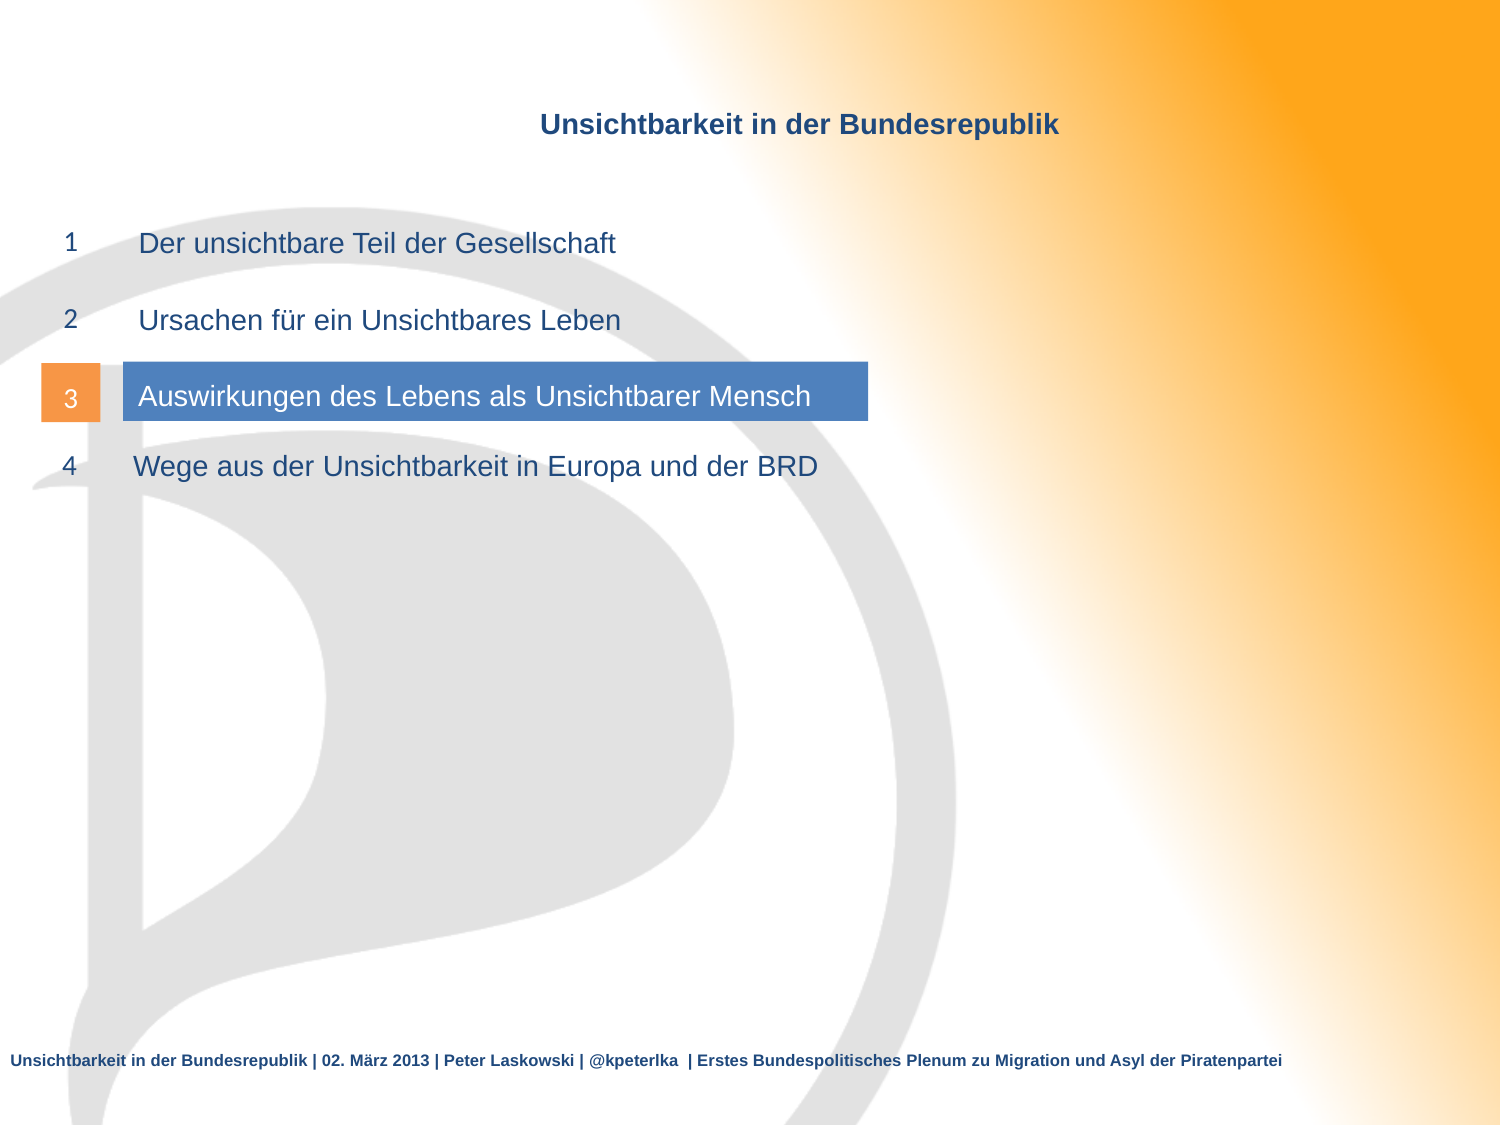

# Unsichtbarkeit in der Bundesrepublik
1
Der unsichtbare Teil der Gesellschaft
2
Ursachen für ein Unsichtbares Leben
Auswirkungen des Lebens als Unsichtbarer Mensch
3
4
Wege aus der Unsichtbarkeit in Europa und der BRD
Unsichtbarkeit in der Bundesrepublik | 02. März 2013 | Peter Laskowski | @kpeterlka | Erstes Bundespolitisches Plenum zu Migration und Asyl der Piratenpartei